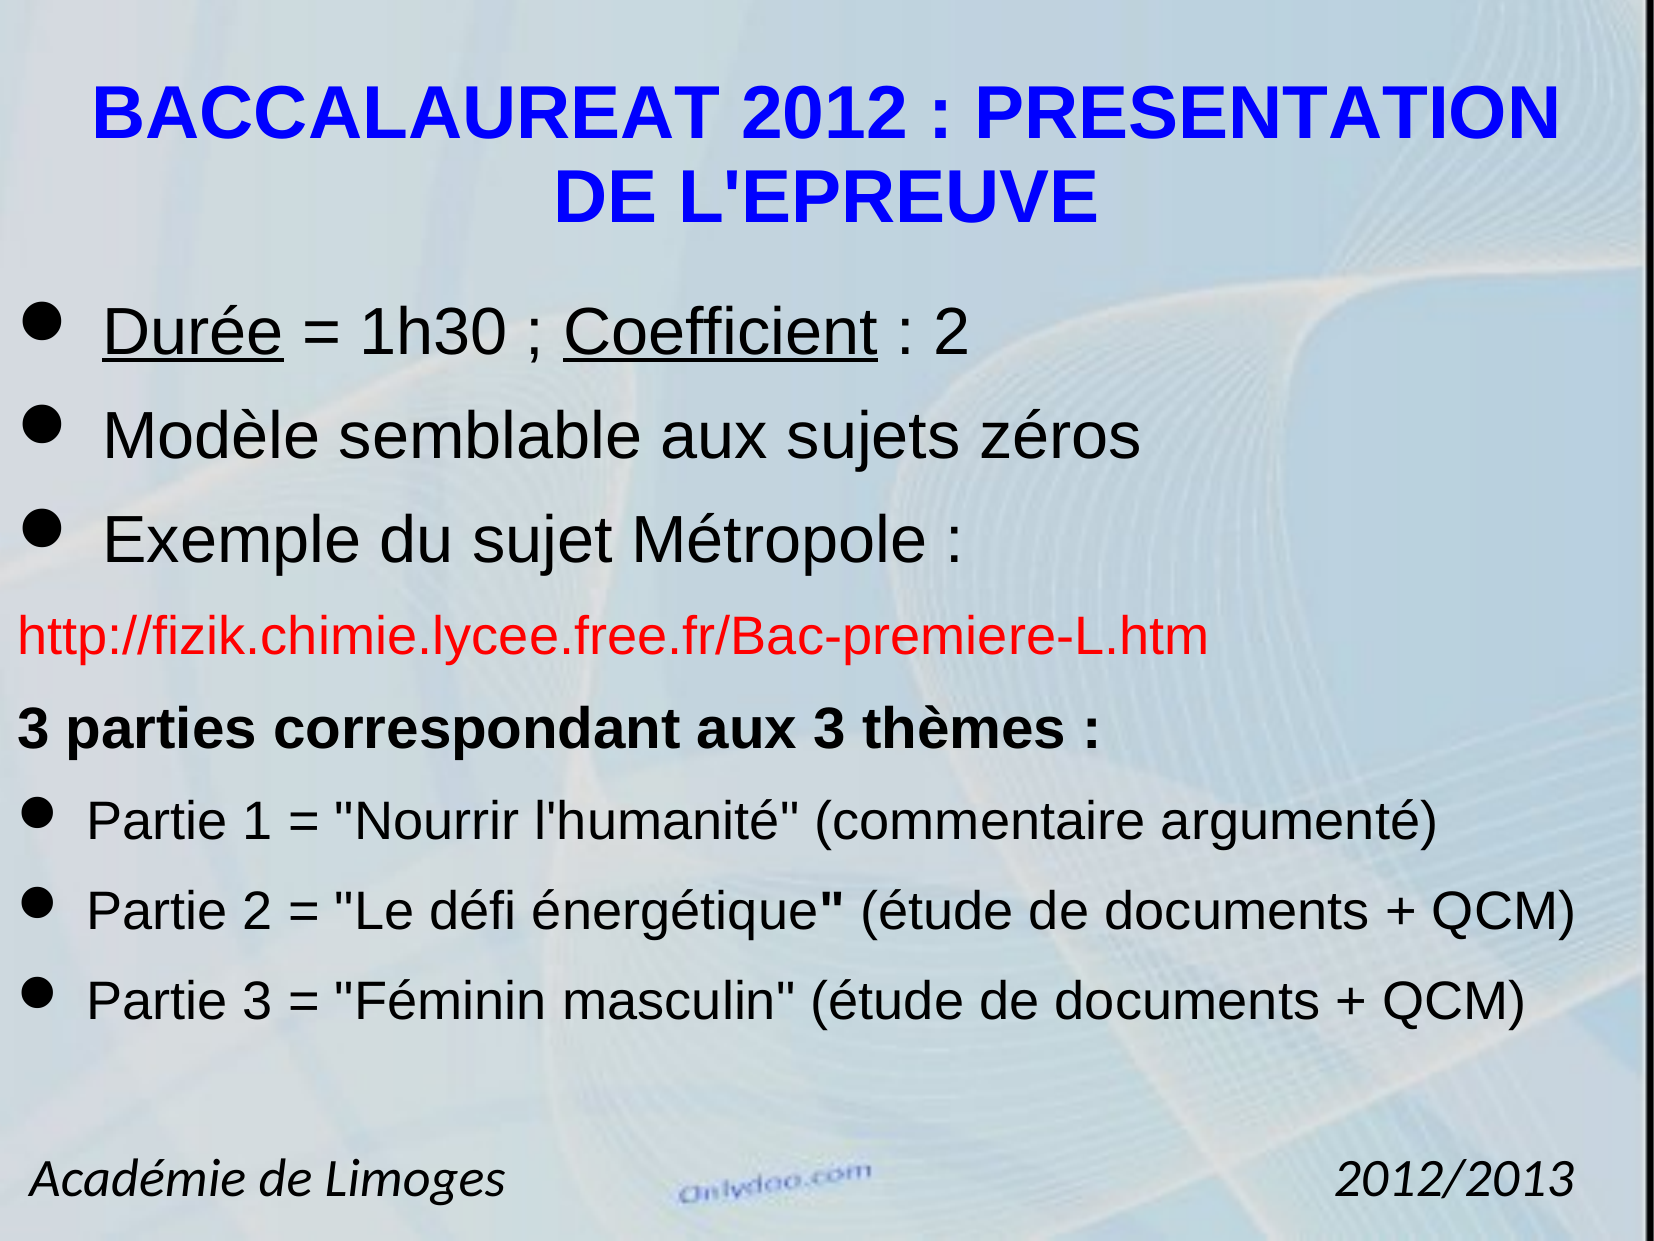

BACCALAUREAT 2012 : PRESENTATION DE L'EPREUVE
 Durée = 1h30 ; Coefficient : 2
 Modèle semblable aux sujets zéros
 Exemple du sujet Métropole :
http://fizik.chimie.lycee.free.fr/Bac-premiere-L.htm
3 parties correspondant aux 3 thèmes :
 Partie 1 = "Nourrir l'humanité" (commentaire argumenté)
 Partie 2 = "Le défi énergétique" (étude de documents + QCM)
 Partie 3 = "Féminin masculin" (étude de documents + QCM)
Académie de Limoges							2012/2013